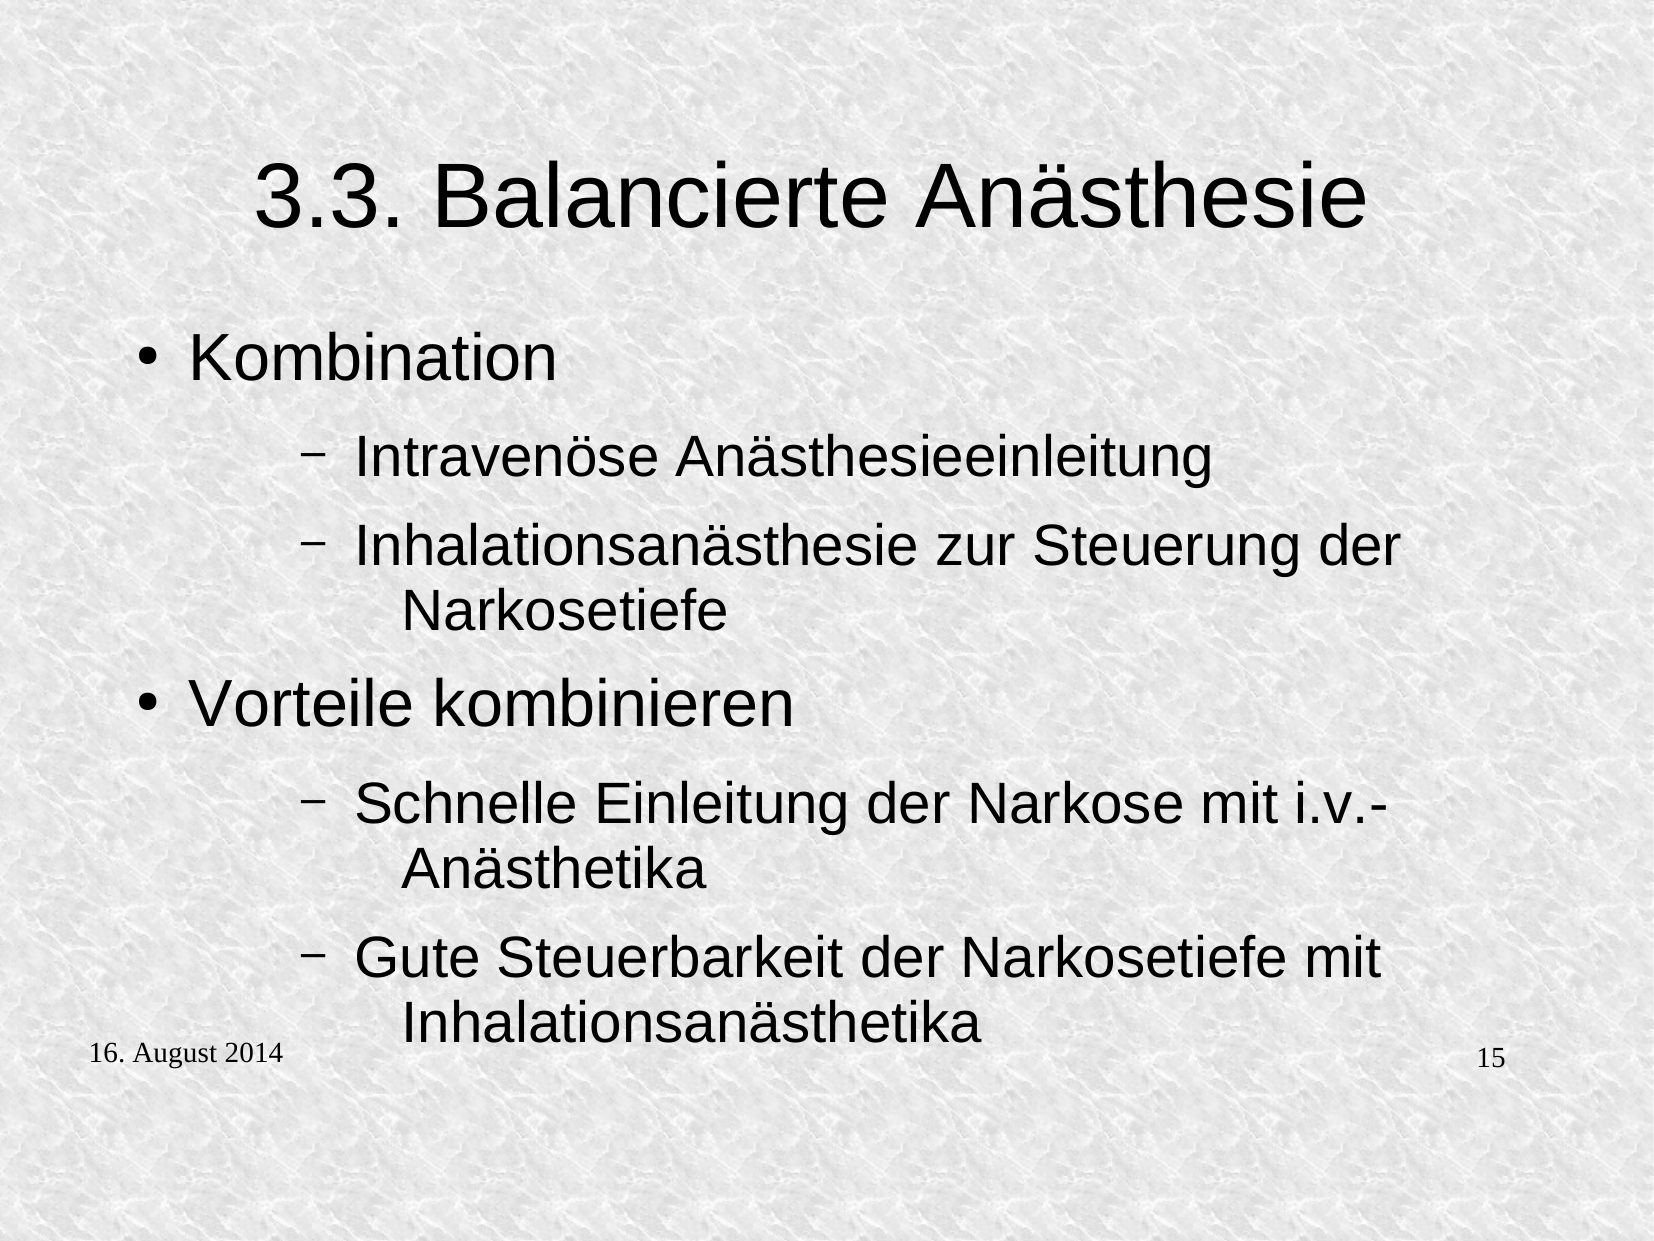

# 3.3. Balancierte Anästhesie
Kombination
Intravenöse Anästhesieeinleitung
Inhalationsanästhesie zur Steuerung der Narkosetiefe
Vorteile kombinieren
Schnelle Einleitung der Narkose mit i.v.- Anästhetika
Gute Steuerbarkeit der Narkosetiefe mit Inhalationsanästhetika
16. August 2014
15